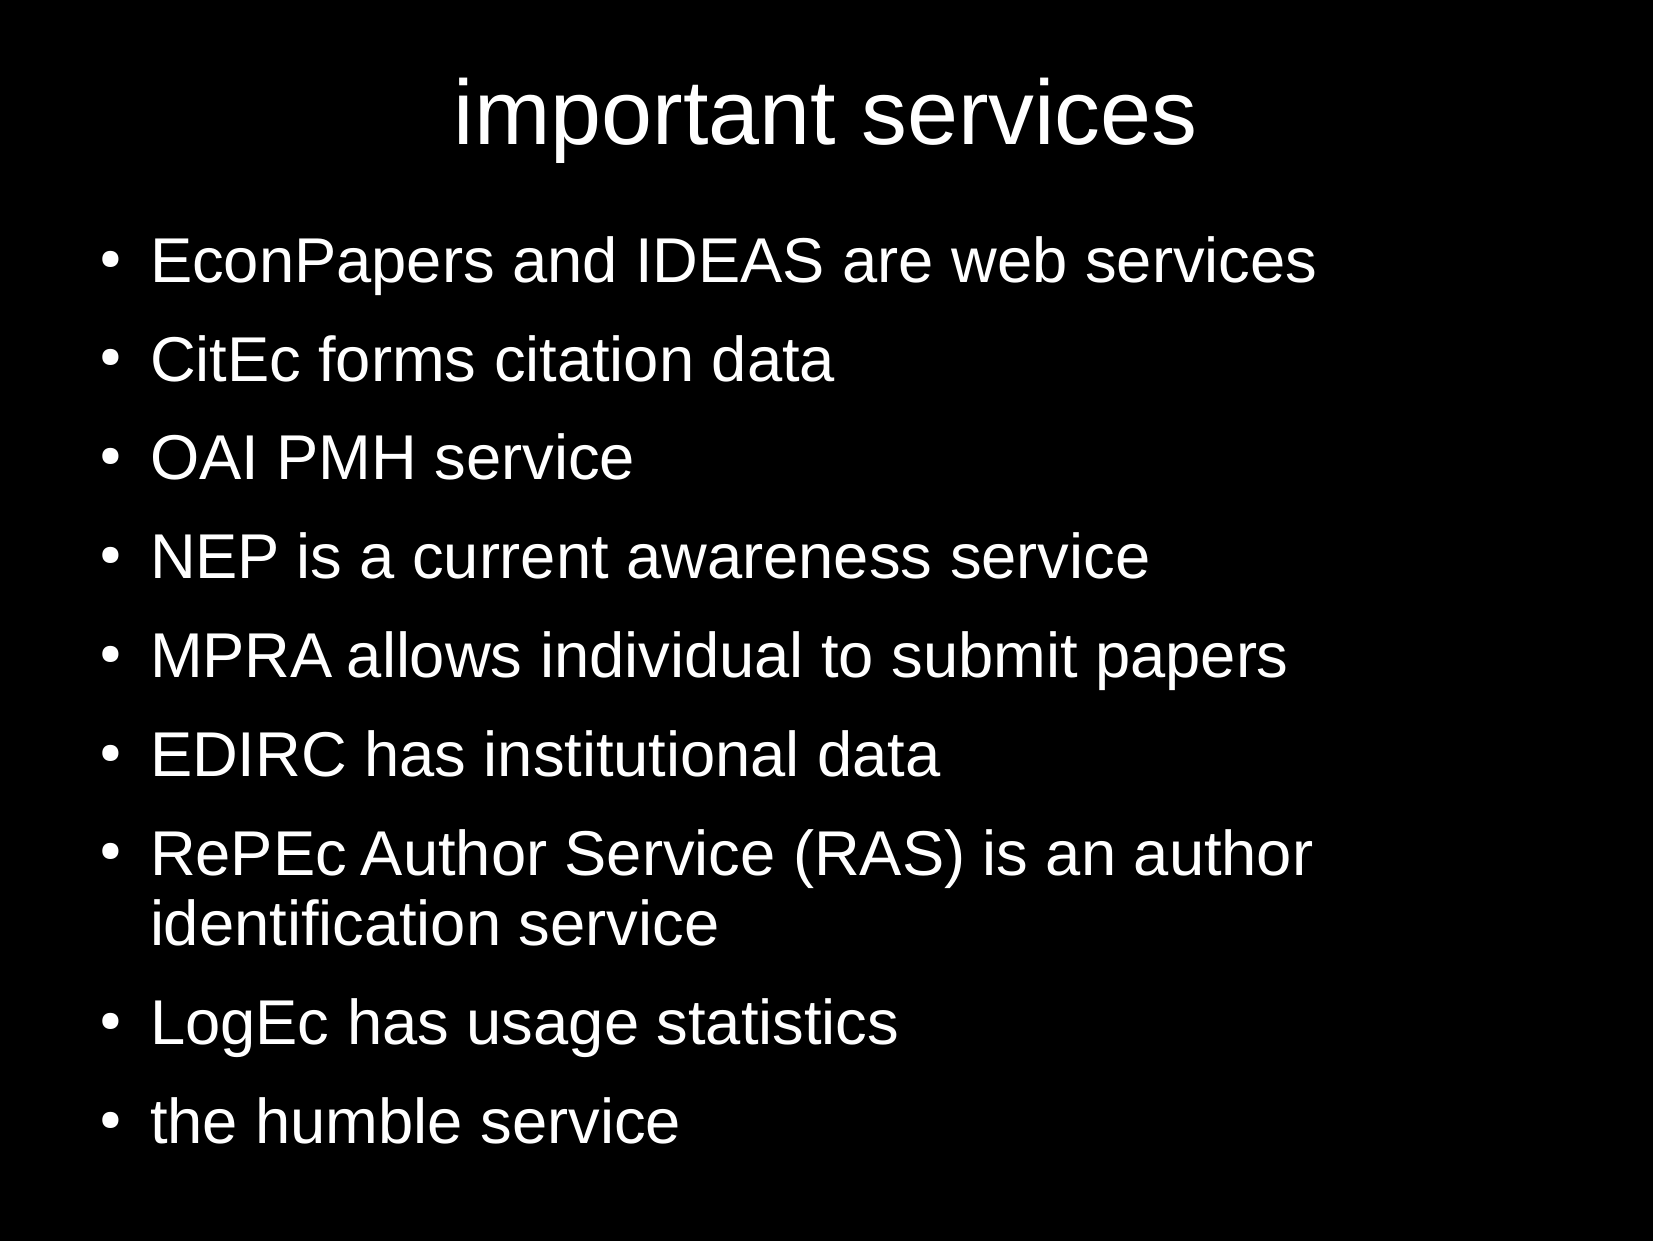

# important services
EconPapers and IDEAS are web services
CitEc forms citation data
OAI PMH service
NEP is a current awareness service
MPRA allows individual to submit papers
EDIRC has institutional data
RePEc Author Service (RAS) is an author identification service
LogEc has usage statistics
the humble service